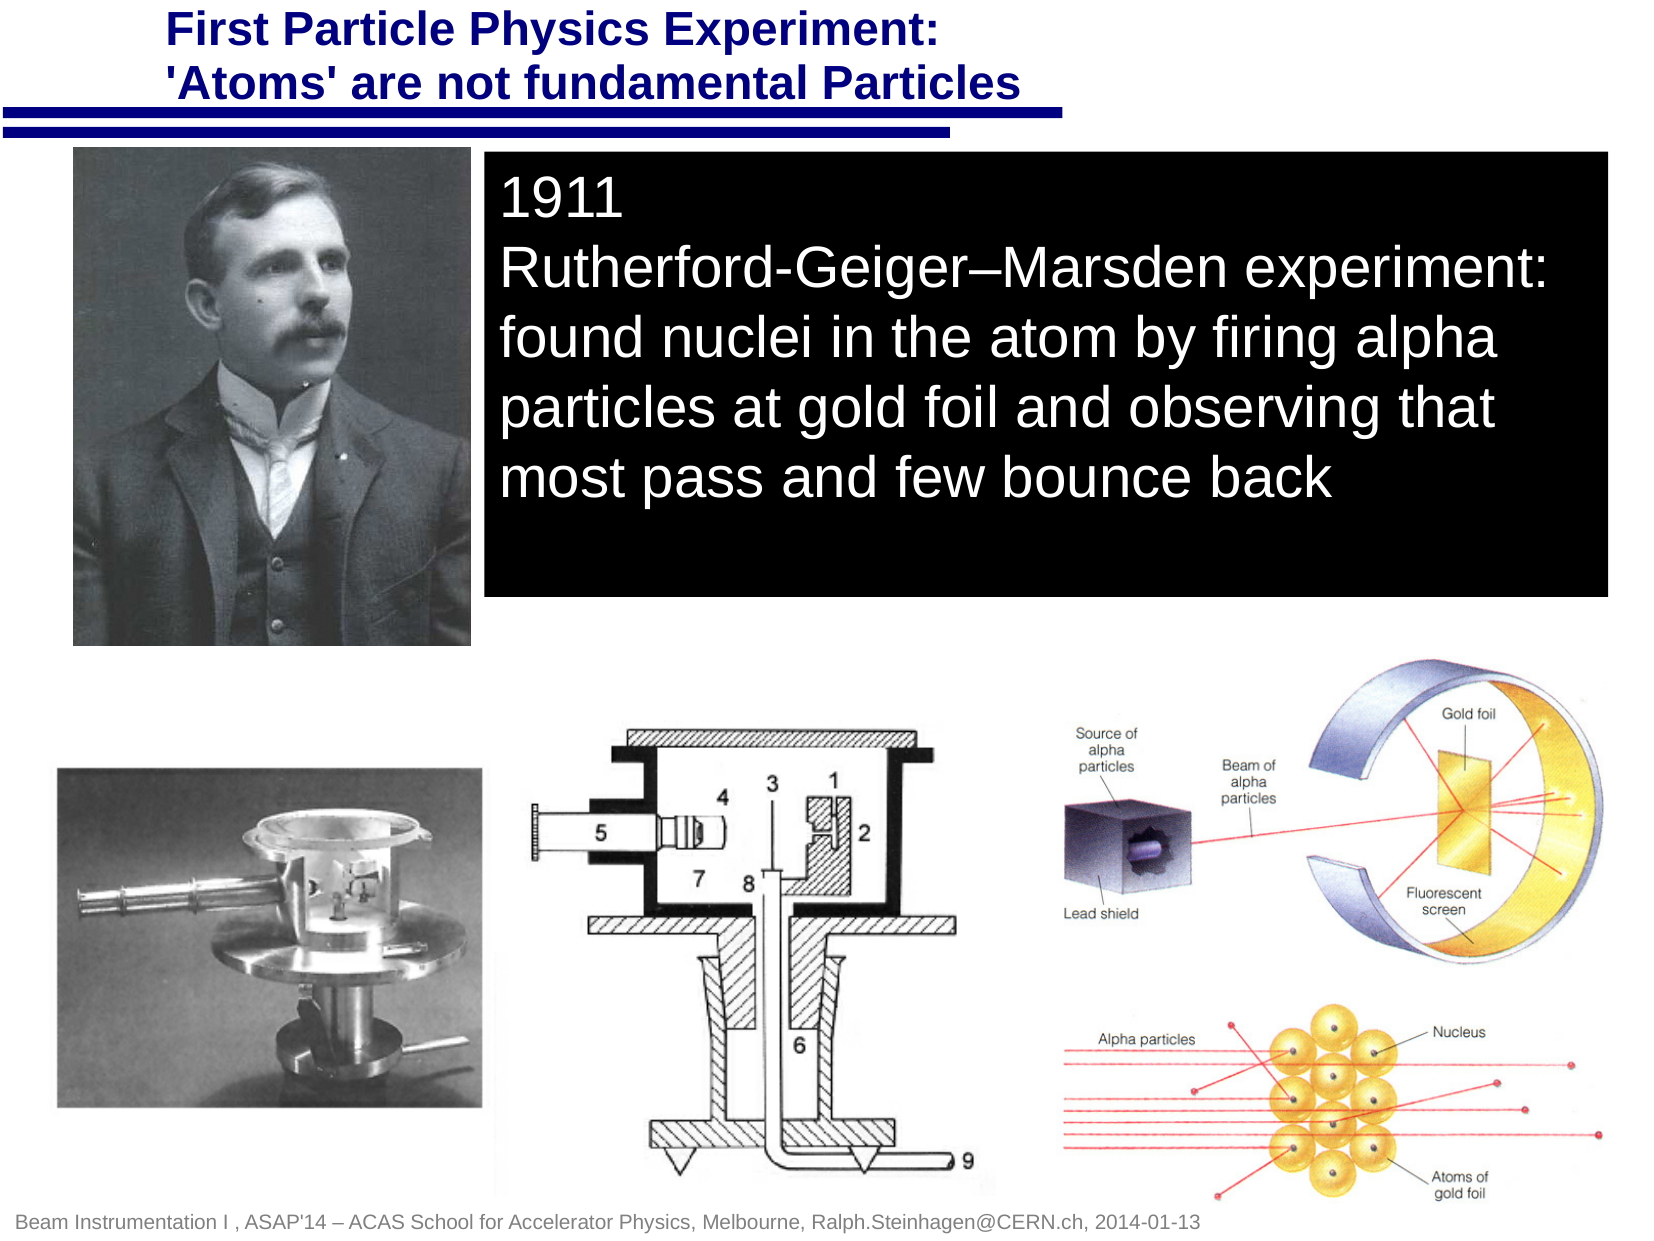

# First Particle Physics Experiment: 'Atoms' are not fundamental Particles
1911
Rutherford-Geiger–Marsden experiment: found nuclei in the atom by firing alpha particles at gold foil and observing that most pass and few bounce back